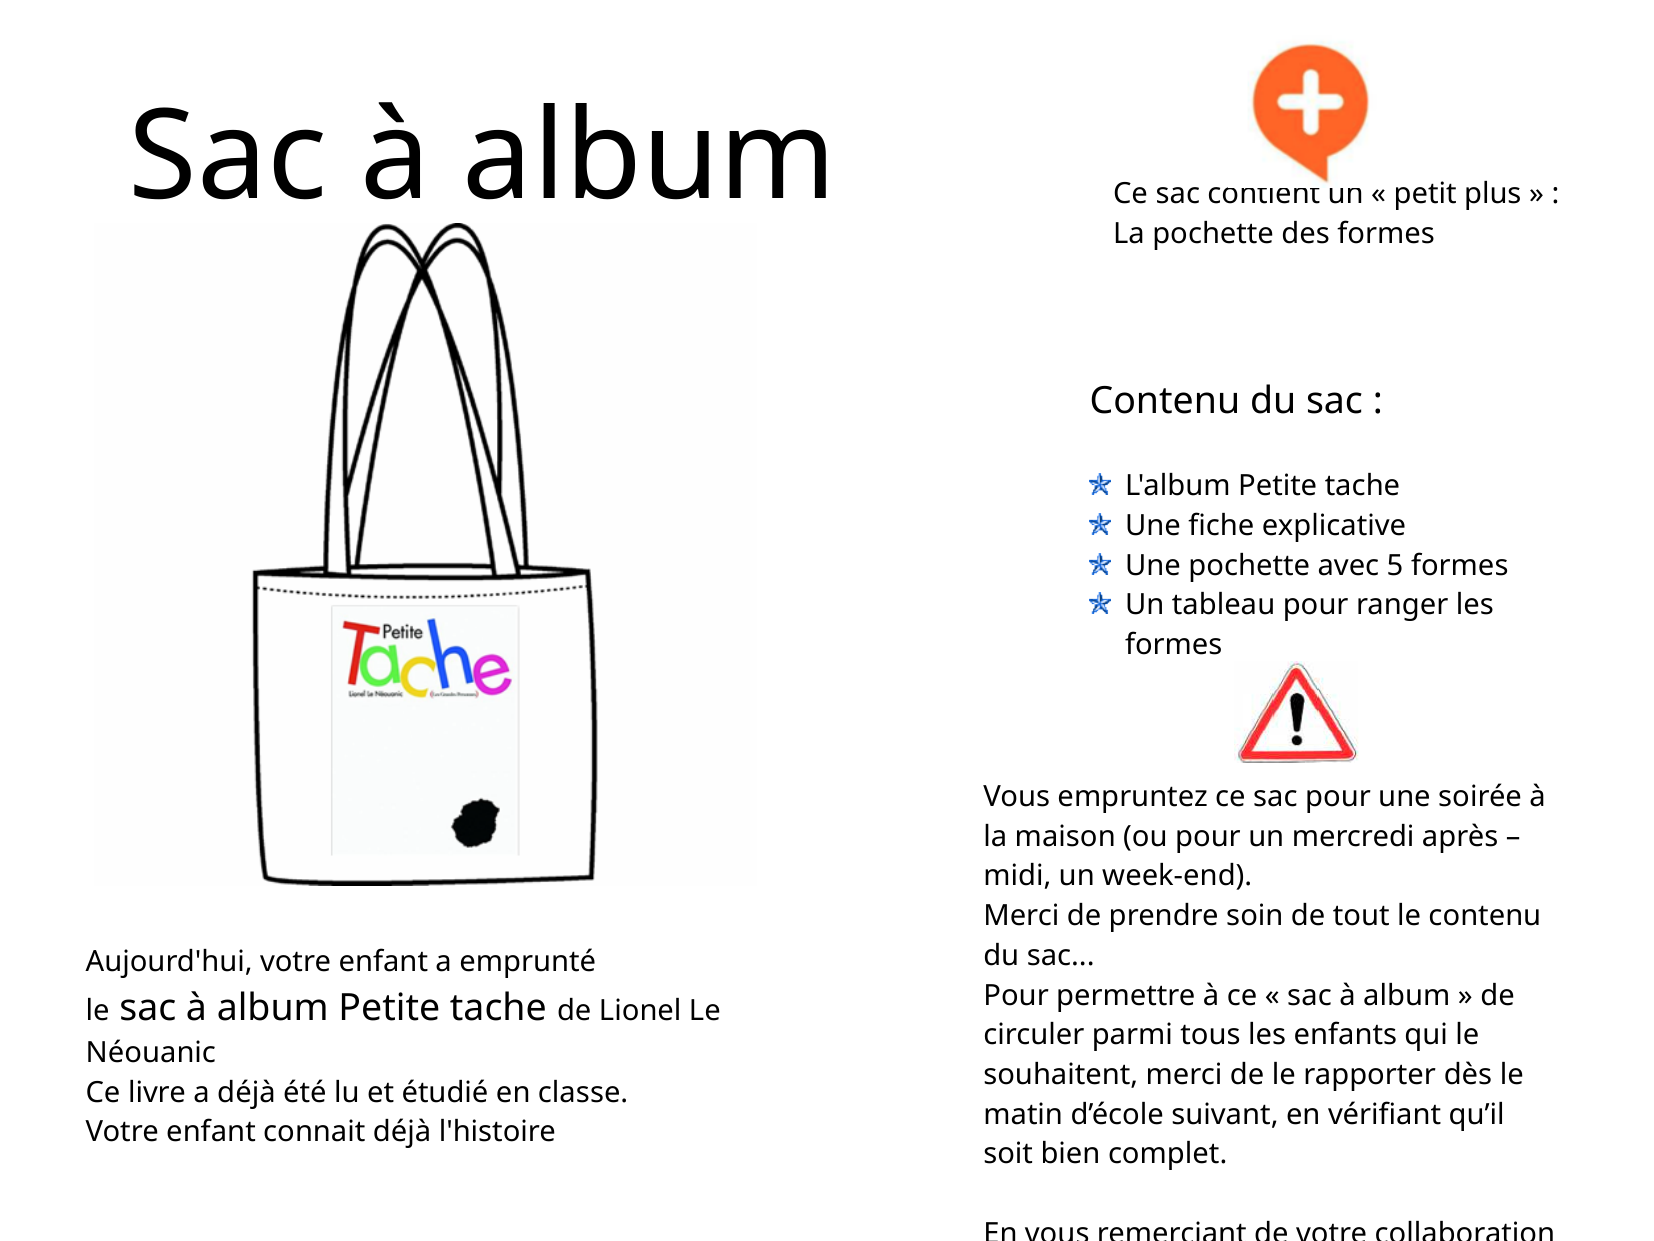

Sac à album
Ce sac contient un « petit plus » :
La pochette des formes
Contenu du sac :
L'album Petite tache
Une fiche explicative
Une pochette avec 5 formes
Un tableau pour ranger les formes
Vous empruntez ce sac pour une soirée à la maison (ou pour un mercredi après – midi, un week-end).
Merci de prendre soin de tout le contenu du sac...
Pour permettre à ce « sac à album » de circuler parmi tous les enfants qui le souhaitent, merci de le rapporter dès le matin d’école suivant, en vérifiant qu’il soit bien complet.
En vous remerciant de votre collaboration
Aujourd'hui, votre enfant a emprunté
le sac à album Petite tache de Lionel Le Néouanic
Ce livre a déjà été lu et étudié en classe.
Votre enfant connait déjà l'histoire